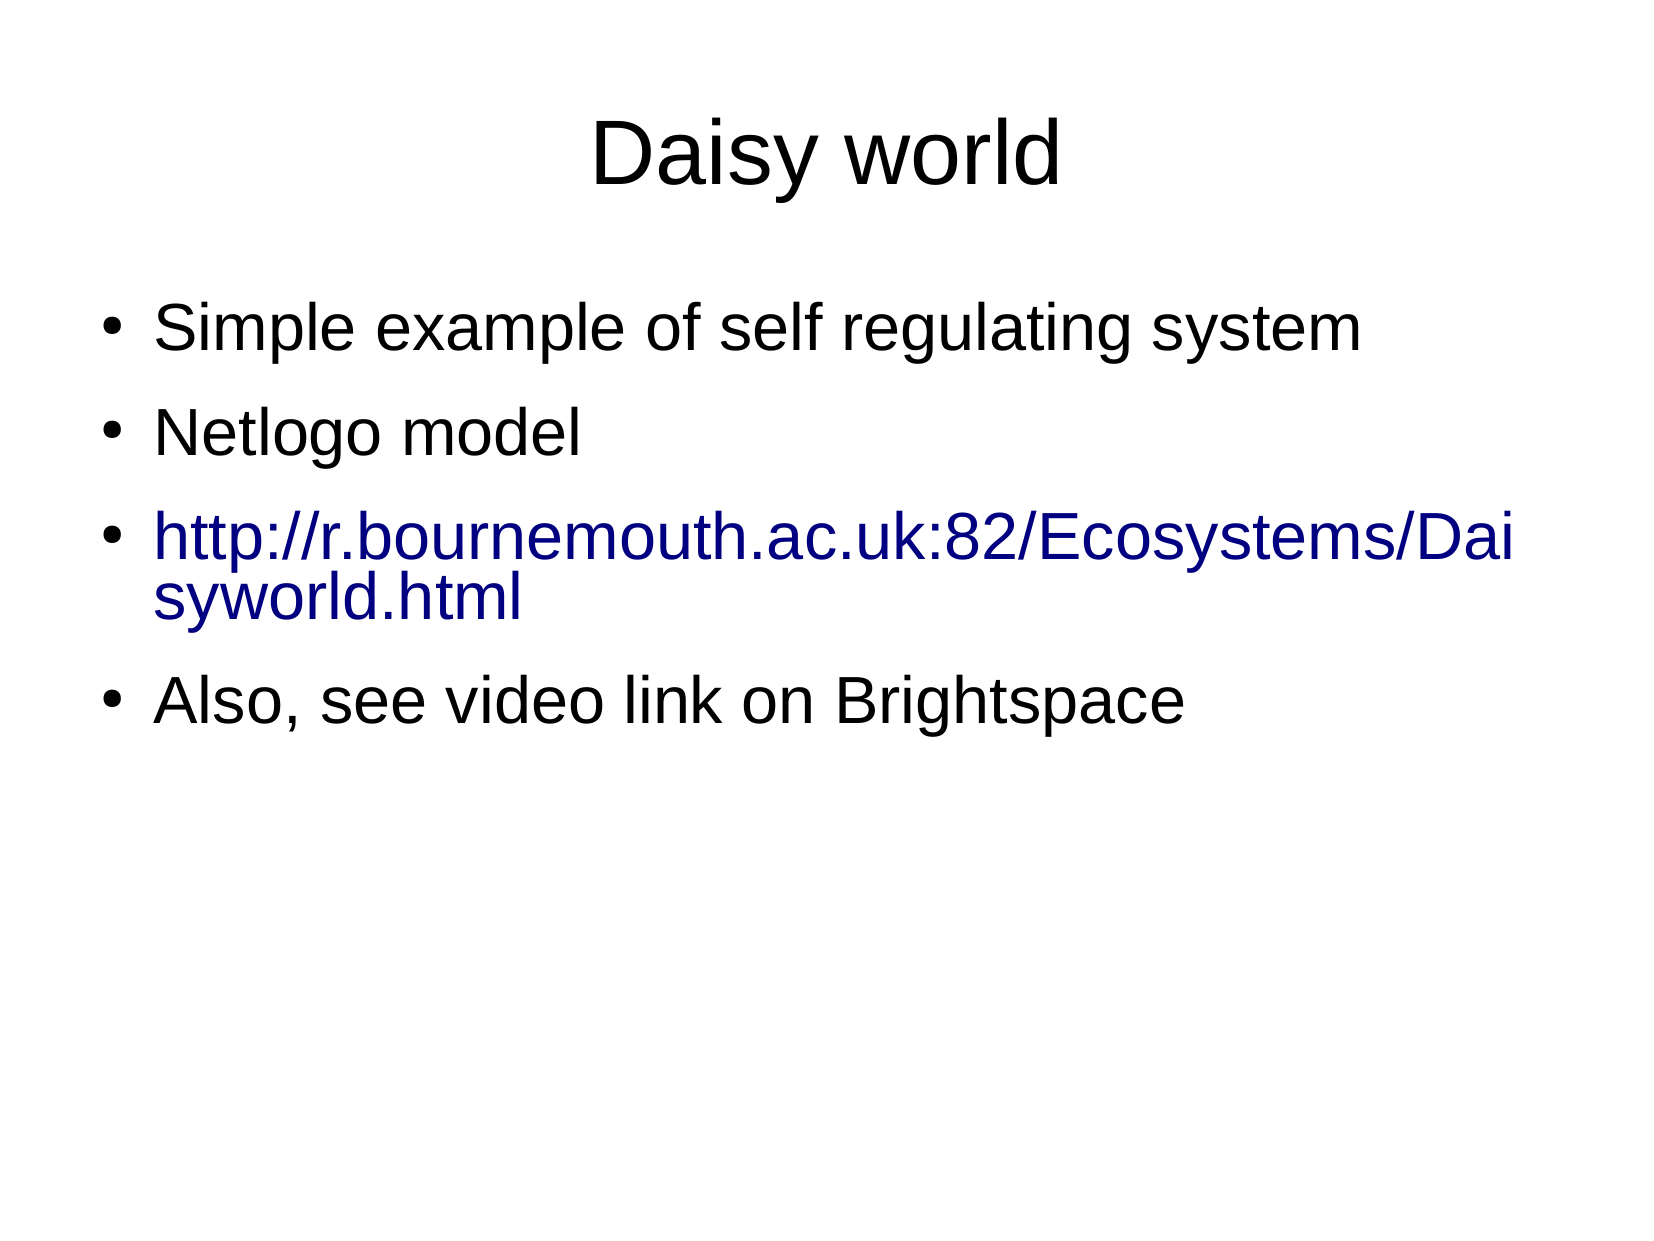

# Daisy world
Simple example of self regulating system
Netlogo model
http://r.bournemouth.ac.uk:82/Ecosystems/Daisyworld.html
Also, see video link on Brightspace